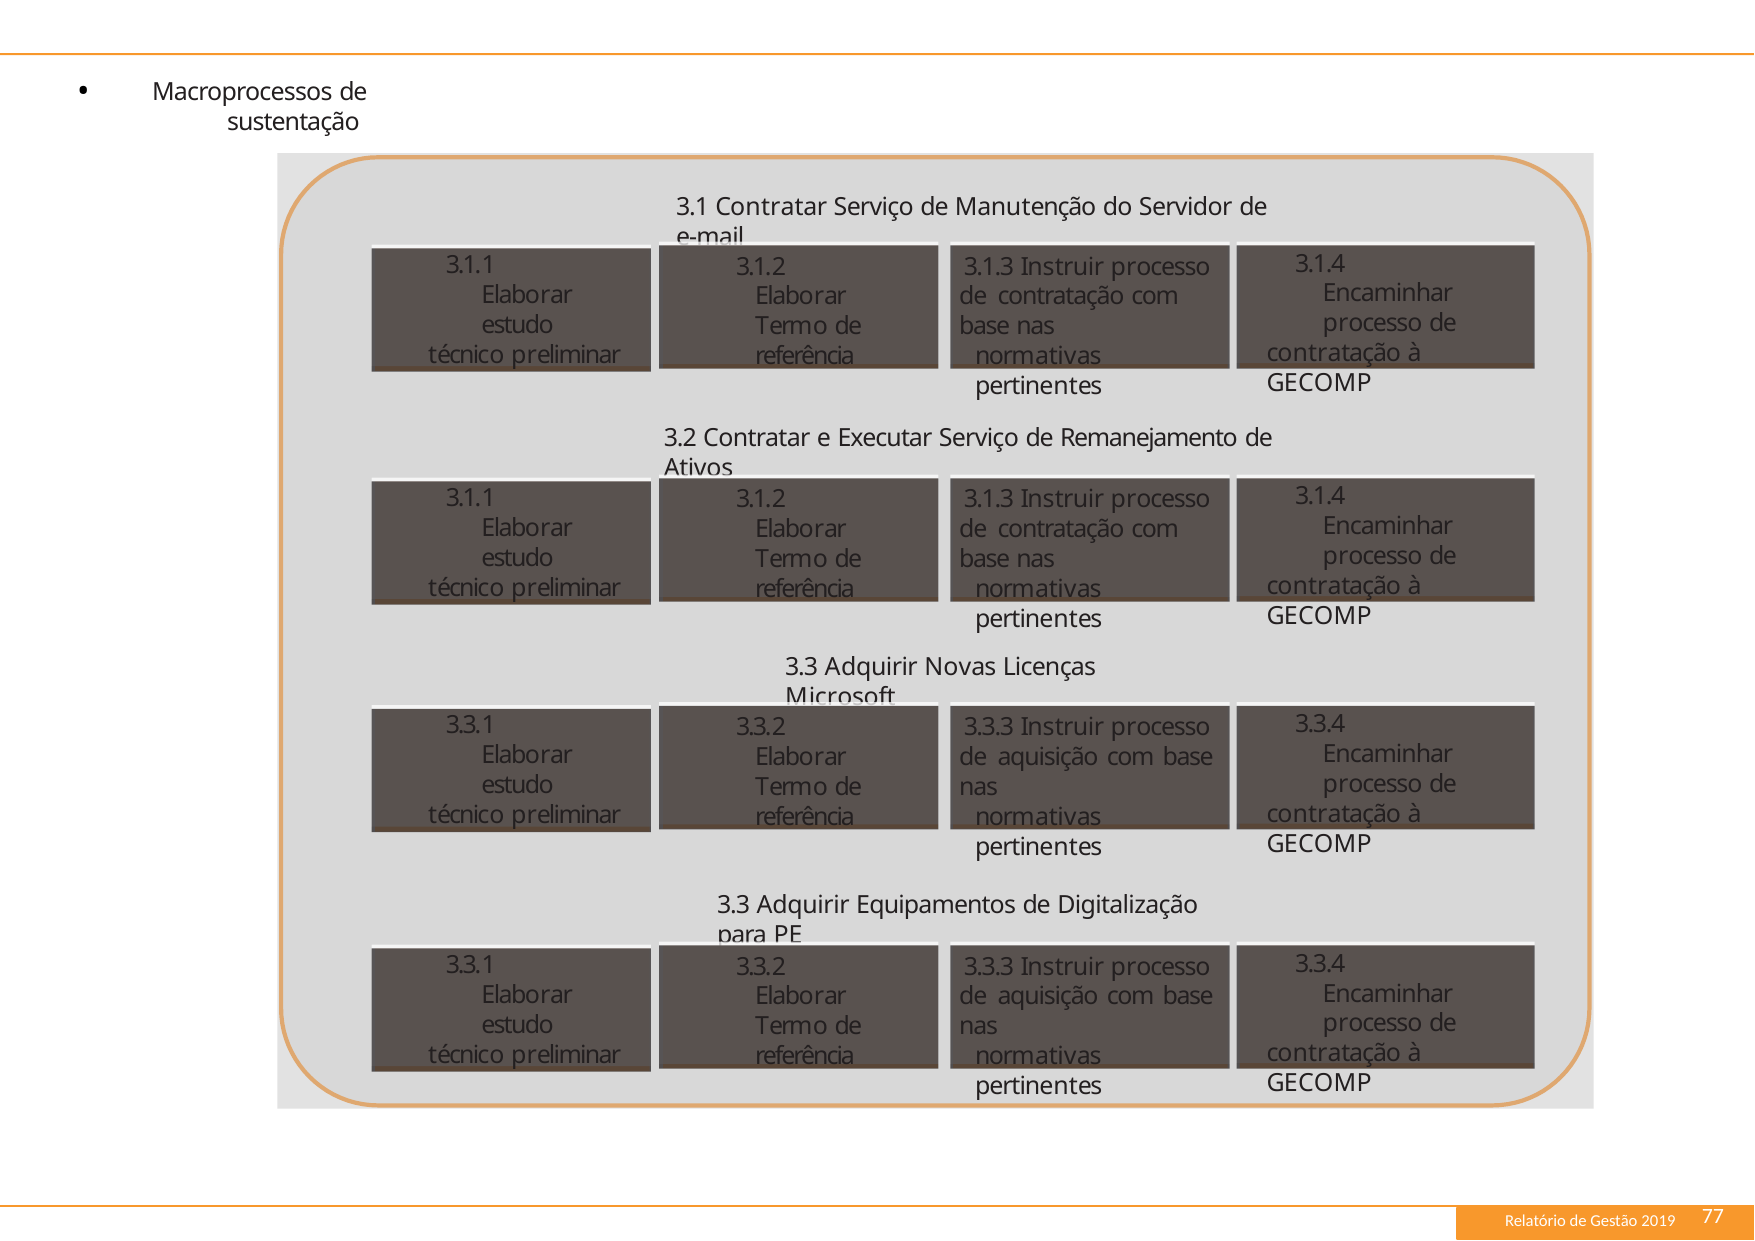

Macroprocessos de sustentação
3.1 Contratar Serviço de Manutenção do Servidor de e-mail
3.1.4 Encaminhar processo de
contratação à GECOMP
3.1.2 Elaborar Termo de referência
3.1.3 Instruir processo de contratação com base nas
normativas pertinentes
3.1.1 Elaborar estudo
técnico preliminar
3.2 Contratar e Executar Serviço de Remanejamento de Ativos
3.1.4 Encaminhar processo de
contratação à GECOMP
3.1.1 Elaborar estudo
técnico preliminar
3.1.2 Elaborar Termo de referência
3.1.3 Instruir processo de contratação com base nas
normativas pertinentes
3.3 Adquirir Novas Licenças Microsoft
3.3.4 Encaminhar processo de
contratação à GECOMP
3.3.1 Elaborar estudo
técnico preliminar
3.3.2 Elaborar Termo de referência
3.3.3 Instruir processo de aquisição com base nas
normativas pertinentes
3.3 Adquirir Equipamentos de Digitalização para PE
3.3.4 Encaminhar processo de
contratação à GECOMP
3.3.1 Elaborar estudo
técnico preliminar
3.3.2 Elaborar Termo de referência
3.3.3 Instruir processo de aquisição com base nas
normativas pertinentes
77
Relatório de Gestão 2019